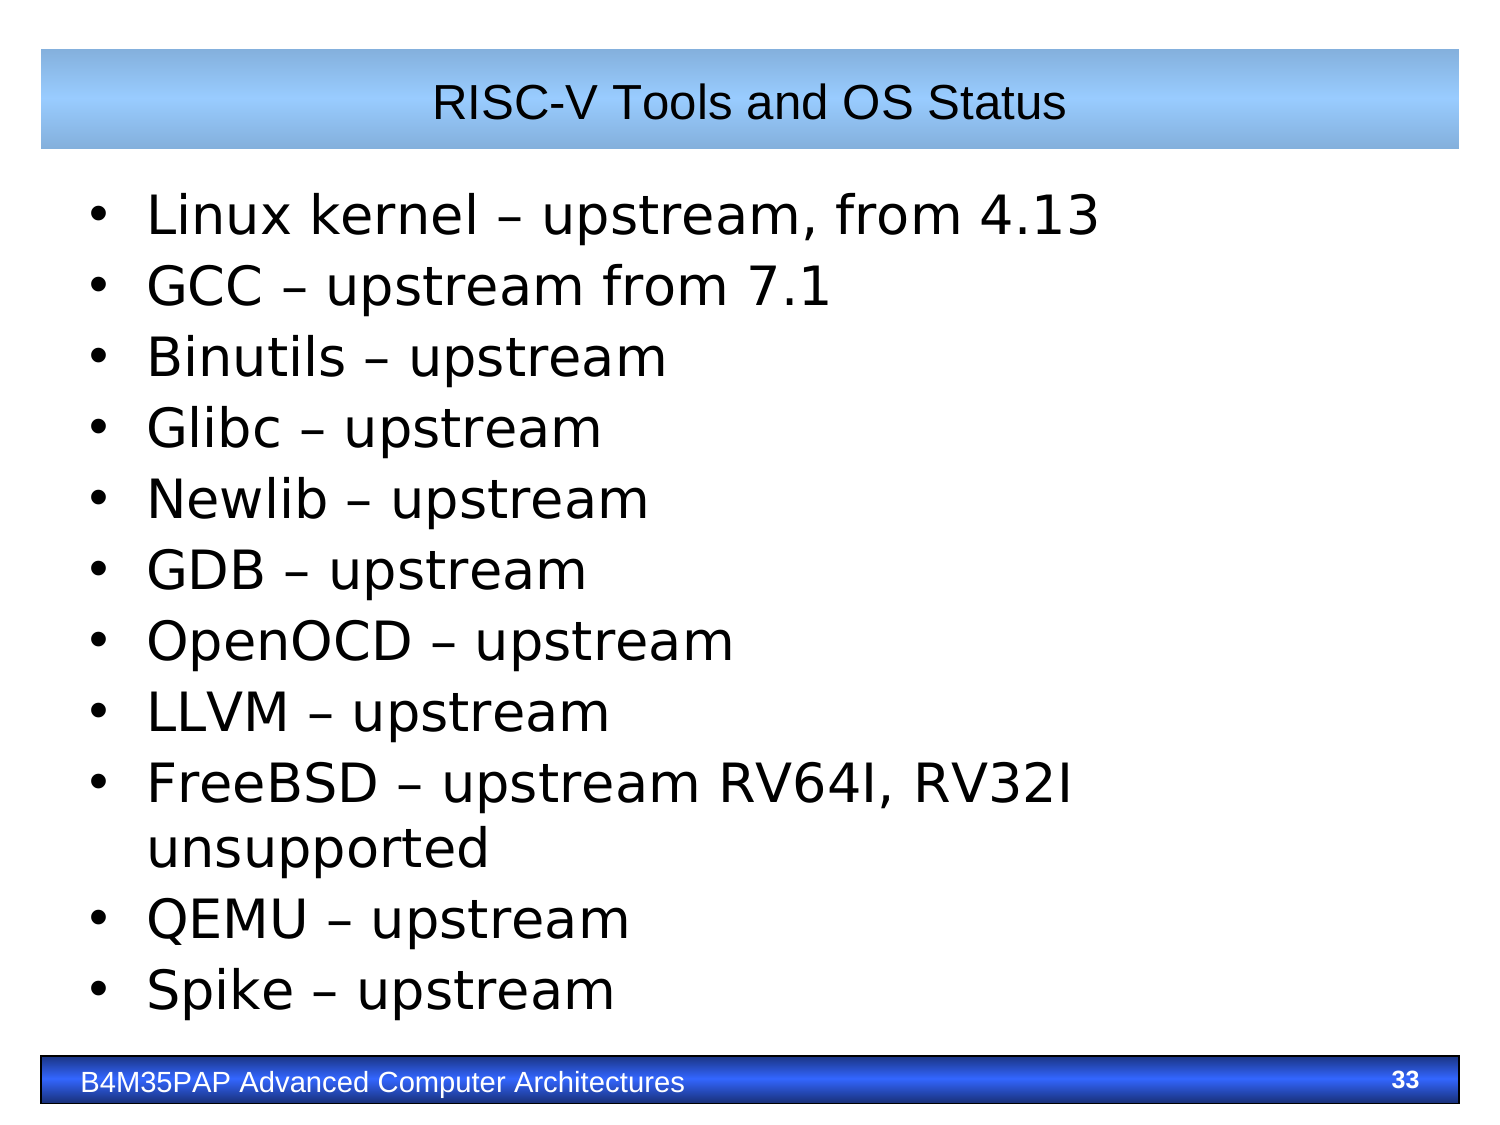

# RISC-V Tools and OS Status
Linux kernel – upstream, from 4.13
GCC – upstream from 7.1
Binutils – upstream
Glibc – upstream
Newlib – upstream
GDB – upstream
OpenOCD – upstream
LLVM – upstream
FreeBSD – upstream RV64I, RV32I unsupported
QEMU – upstream
Spike – upstream